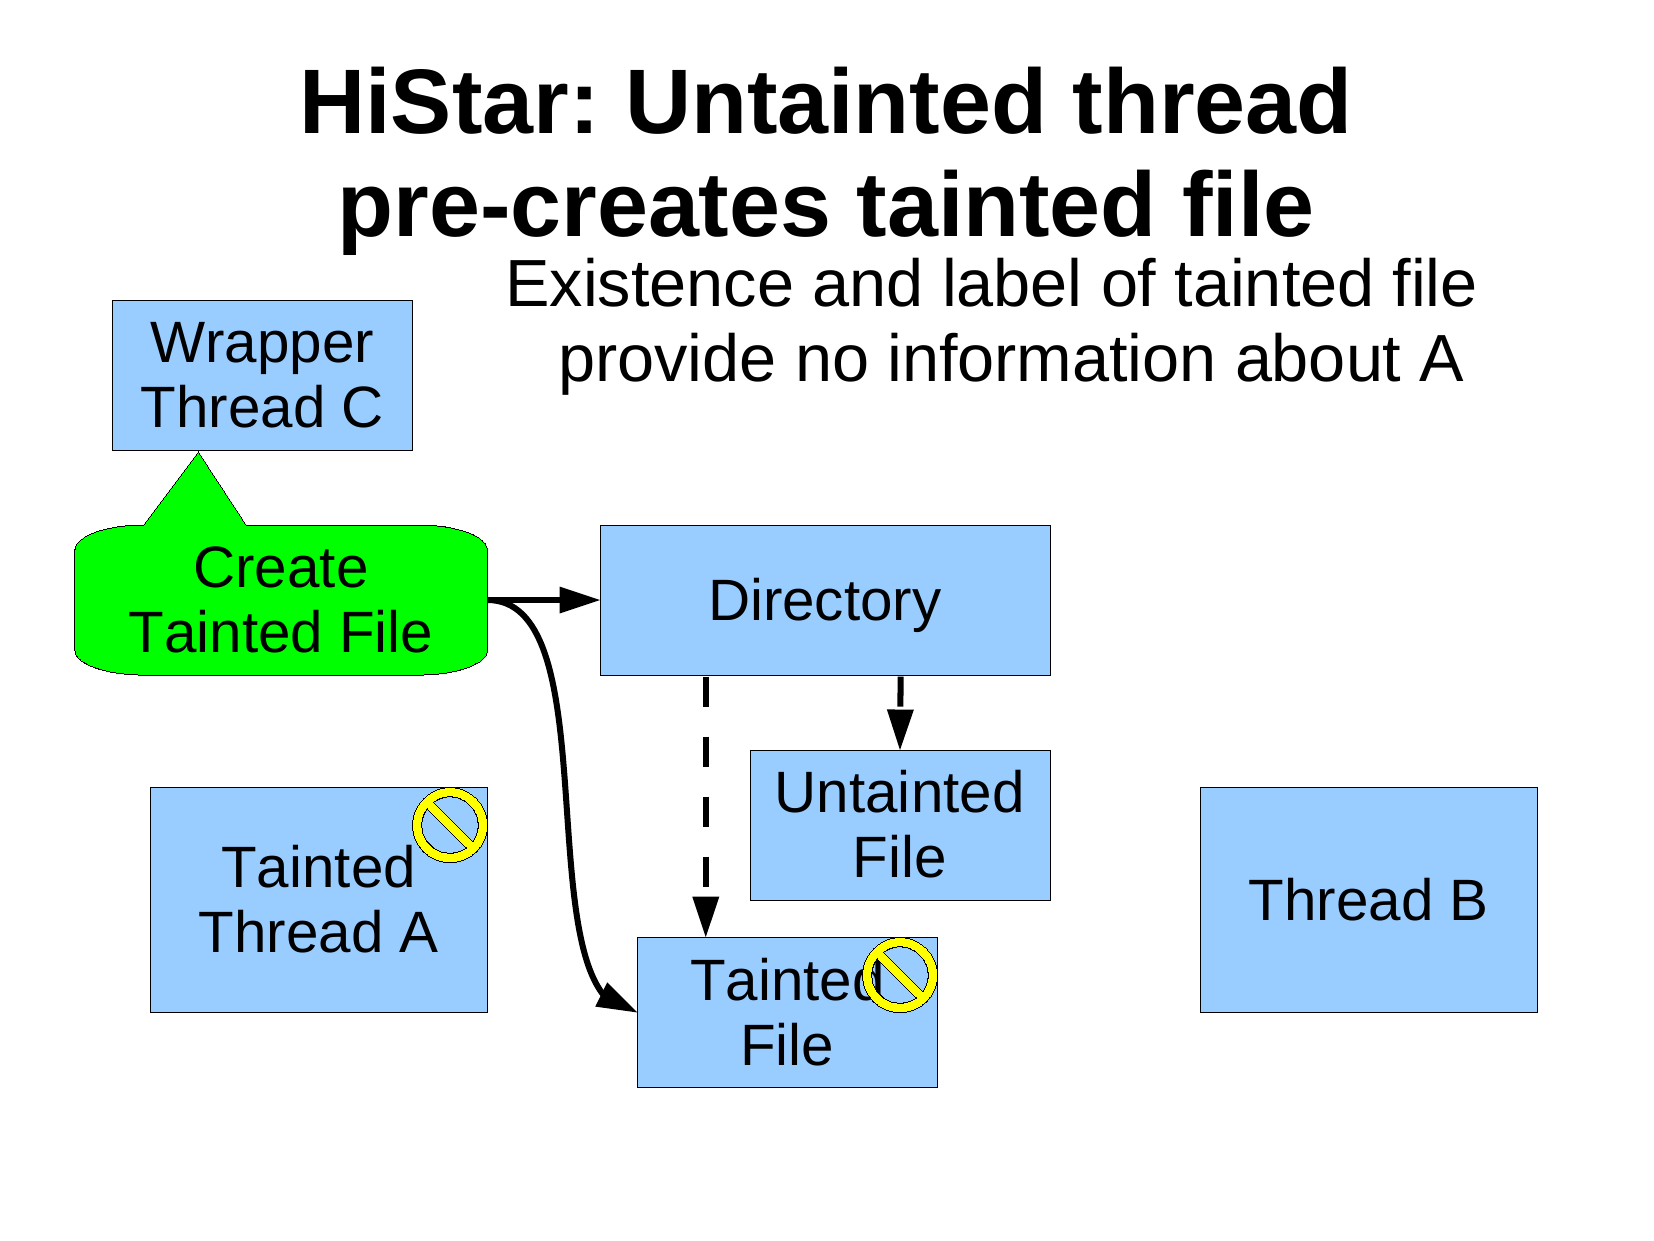

# HiStar: Untainted thread pre-creates tainted file
Existence and label of tainted file provide no information about A
Wrapper
Thread C
Create Tainted File
Directory
Untainted
File
Tainted
Thread A
Thread B
Tainted
File